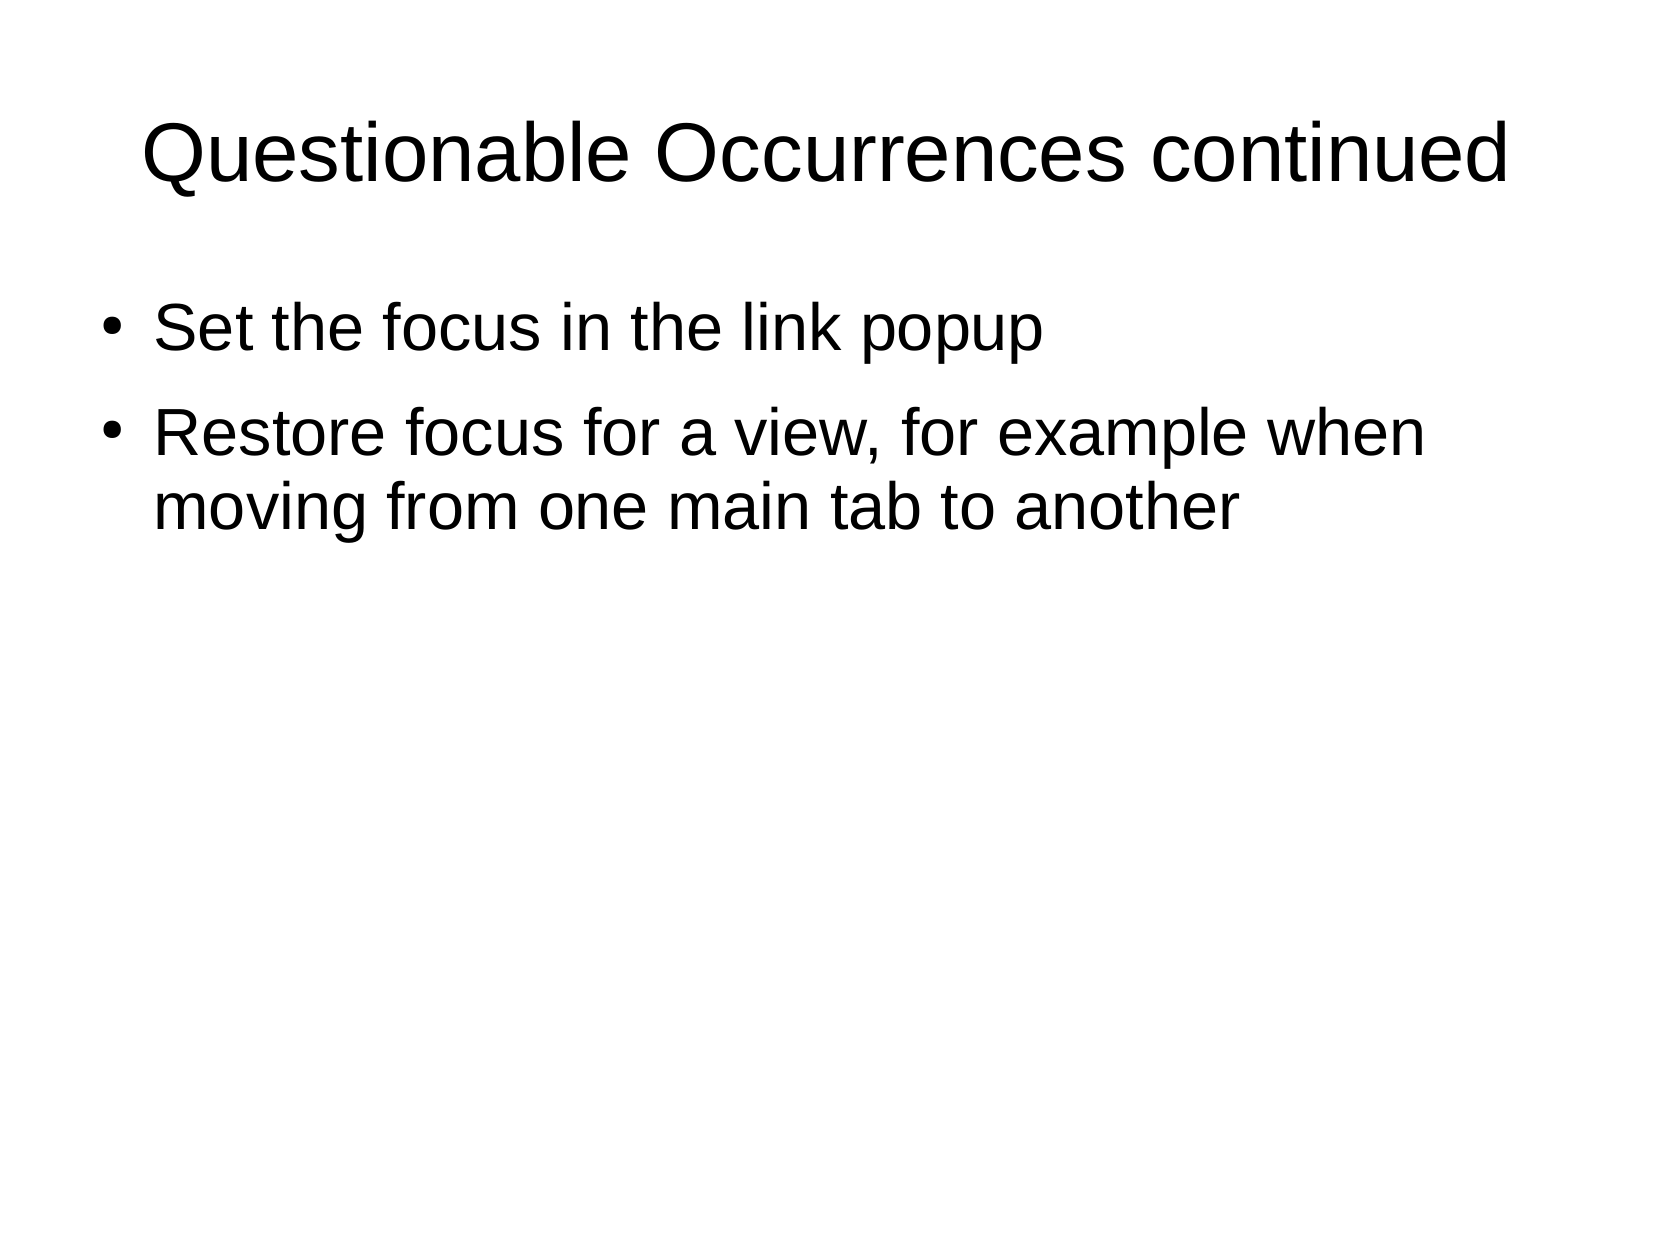

# Questionable Occurrences continued
Set the focus in the link popup
Restore focus for a view, for example when moving from one main tab to another